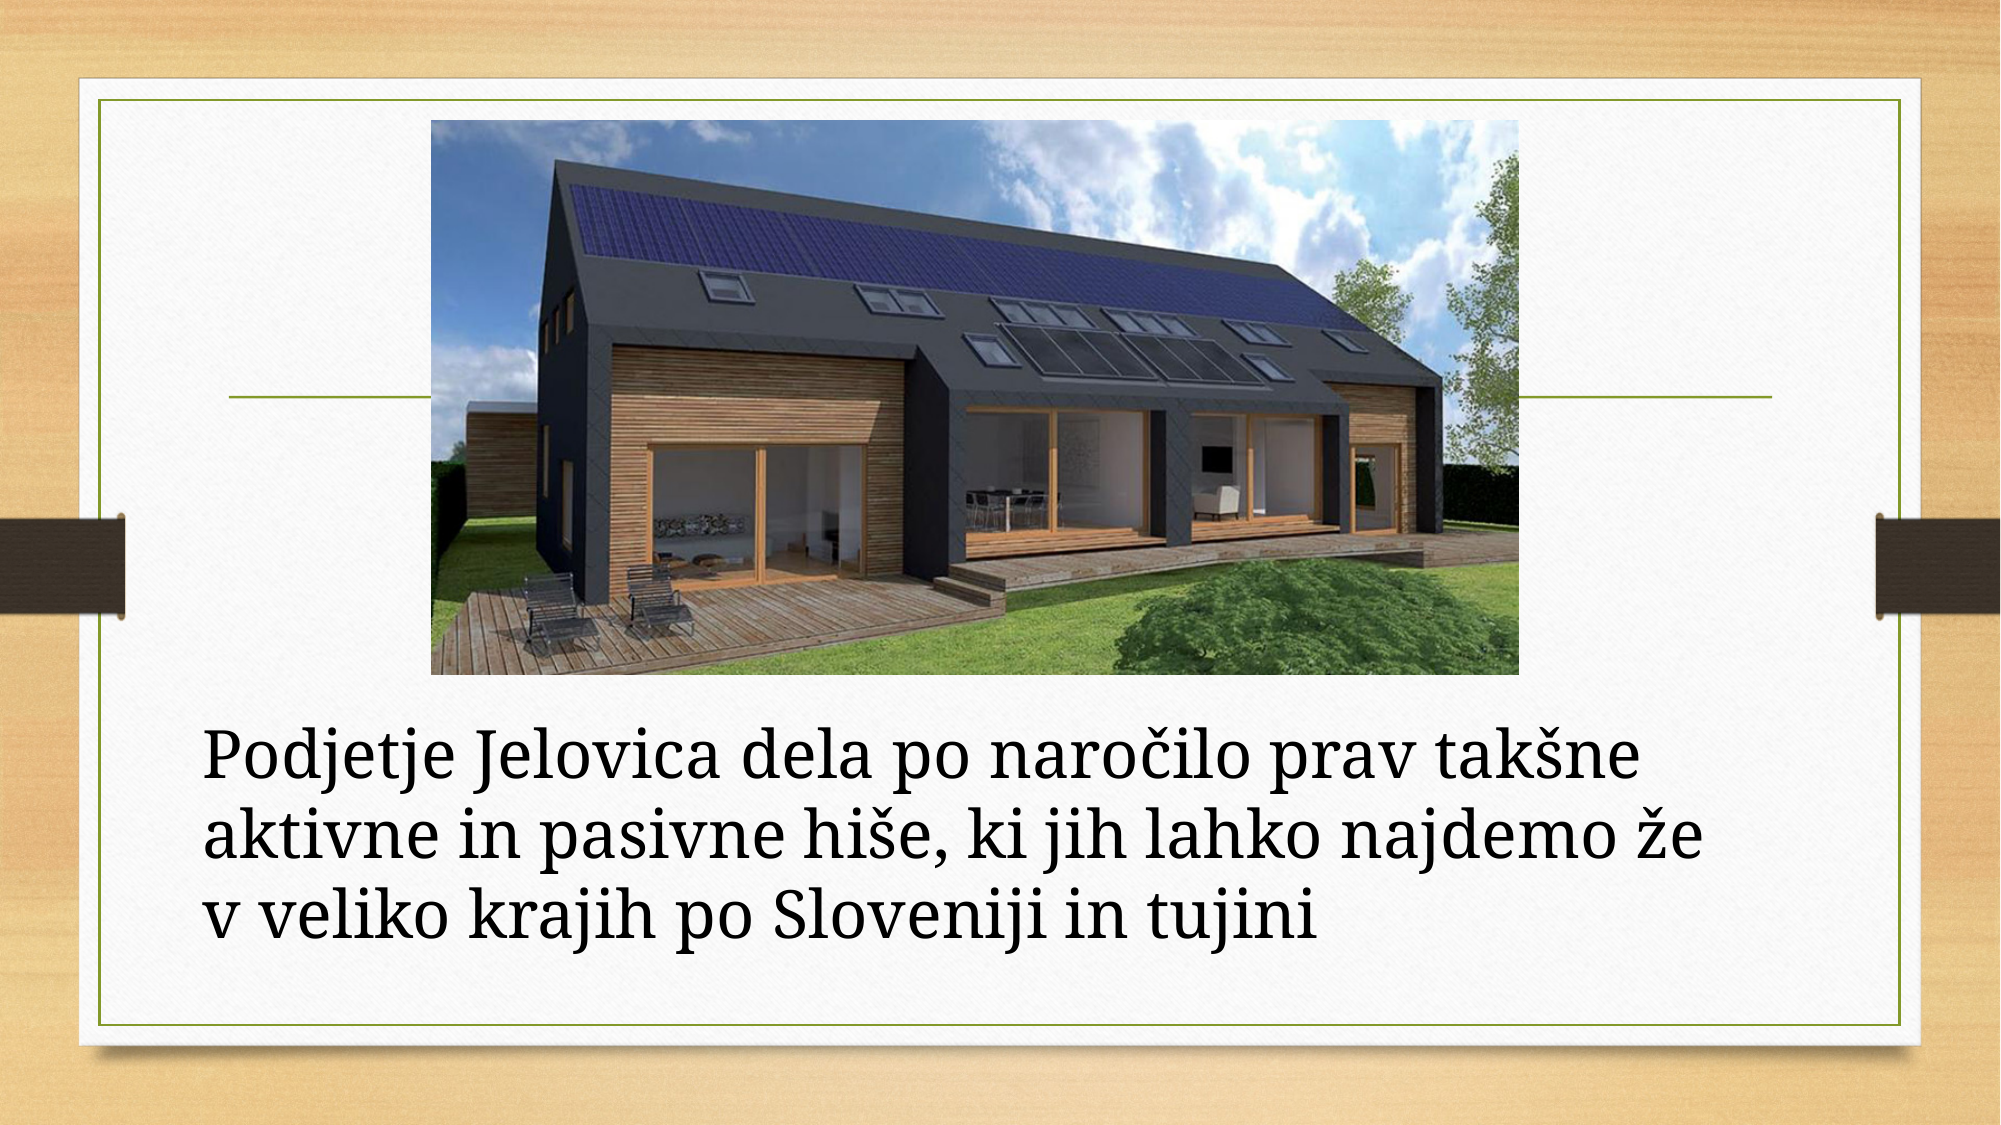

# Podjetje Jelovica dela po naročilo prav takšne aktivne in pasivne hiše, ki jih lahko najdemo že v veliko krajih po Sloveniji in tujini